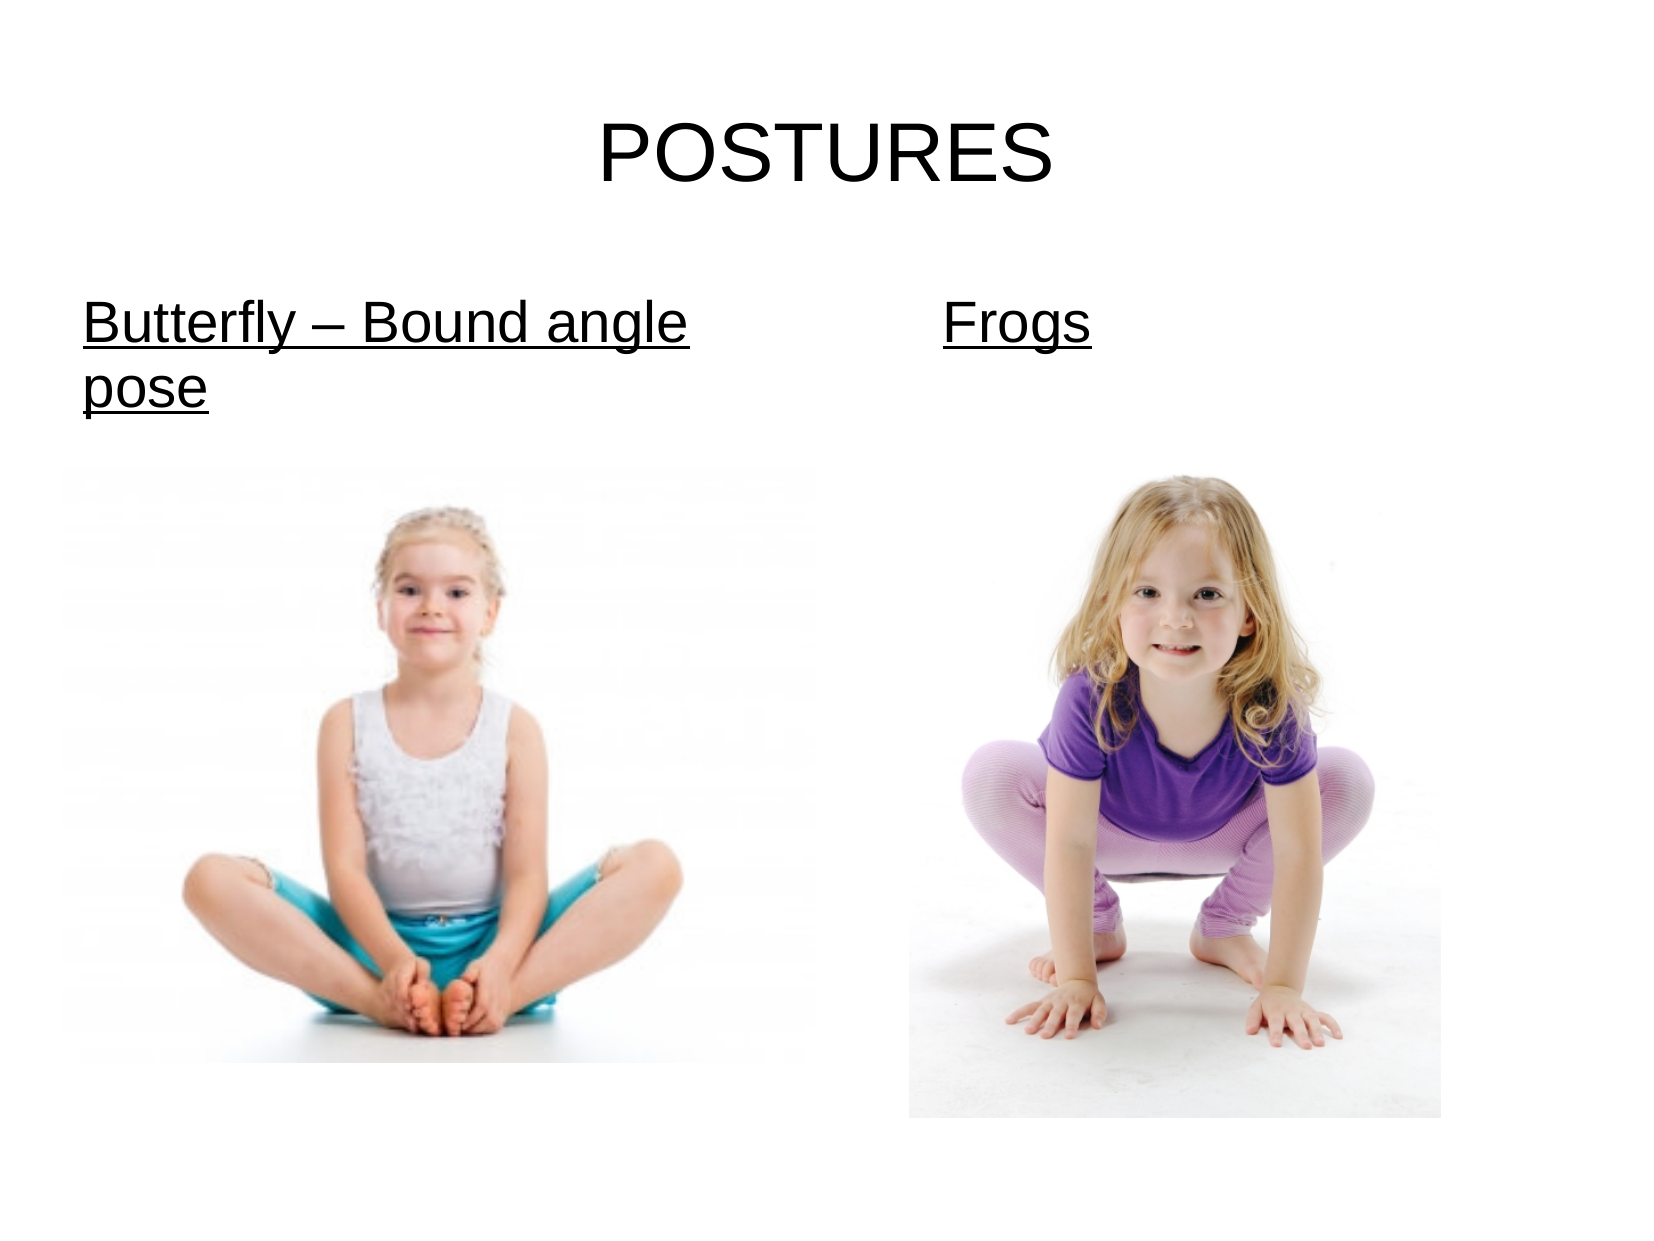

# POSTURES
Butterfly – Bound angle pose
 Frogs